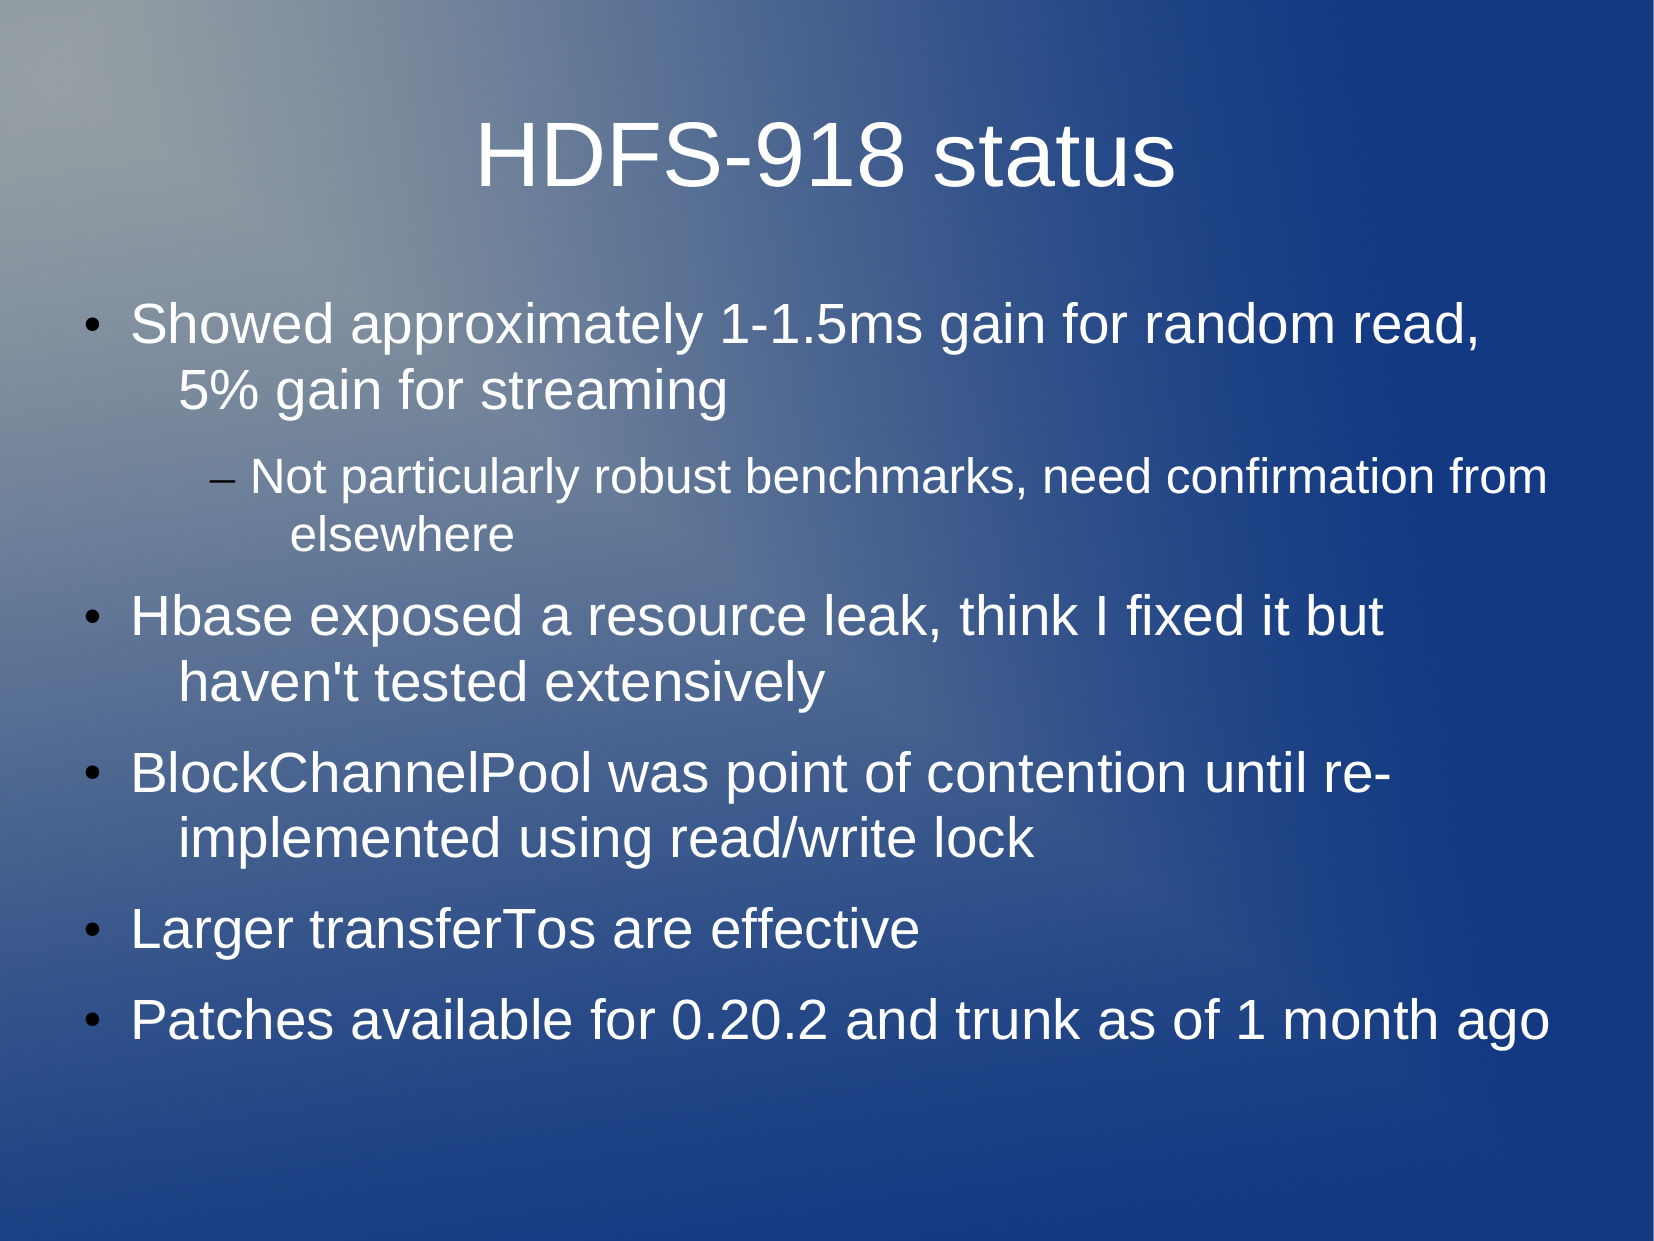

# HDFS-918 status
Showed approximately 1-1.5ms gain for random read, 5% gain for streaming
Not particularly robust benchmarks, need confirmation from elsewhere
Hbase exposed a resource leak, think I fixed it but haven't tested extensively
BlockChannelPool was point of contention until re-implemented using read/write lock
Larger transferTos are effective
Patches available for 0.20.2 and trunk as of 1 month ago